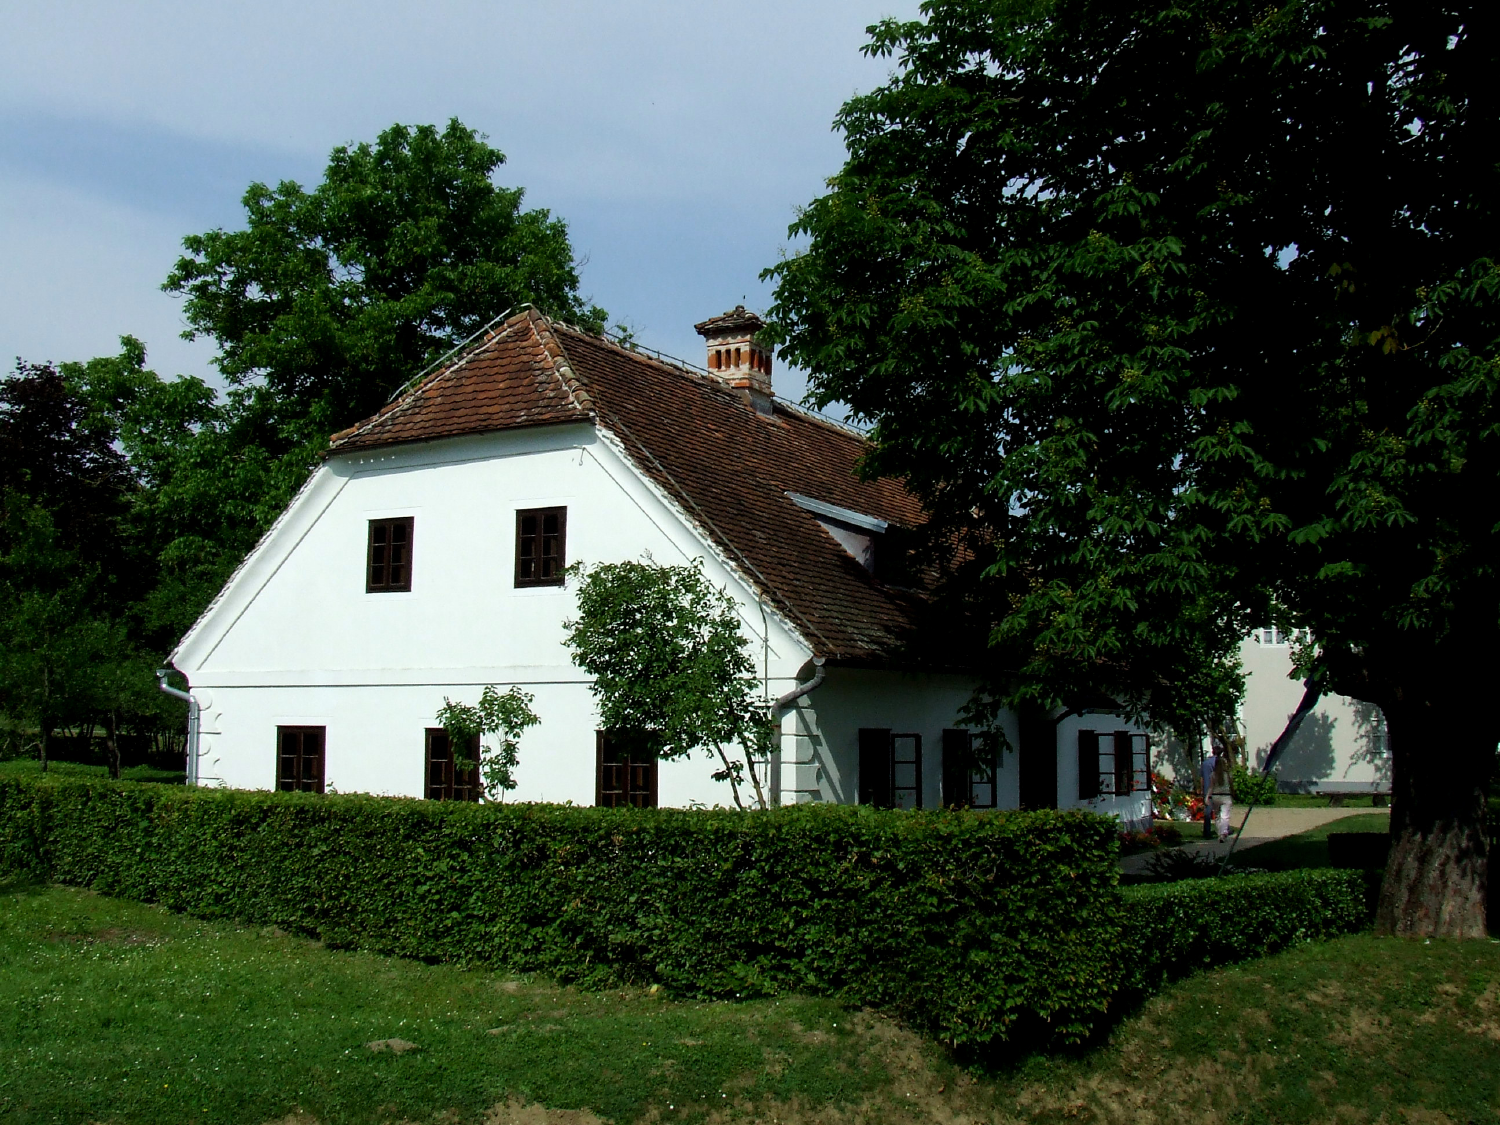

Mladost
# Josip Broz-Tito se je rodil 7. Maja 1892 v Kumrovcu v Avstro-Ogrski. Bil je eden od več kot desetih otrok, točno število pa ni znano zaradi prekrivanja, laži in morebitne sramote. Njegovi materi je bilo ime Marija očetovo ime pa neznano domneva pa se da mu je bilo ime Franjo. Osnovno šolo je obiskoval v Kumrovcu z dobrim uspehom. Leta 1910 se je v Sisku izučil za ključavničarja. V Zagrebu se je zaposlil kot kovinarski delavec in je istega leta postal član Socialnodemokratske stranke Hrvaške in Slavonije. Naslednje tri lete je delal v tovarnah po Evropi, največ pa v Sloveniji, Nemčiji in Avstriji.